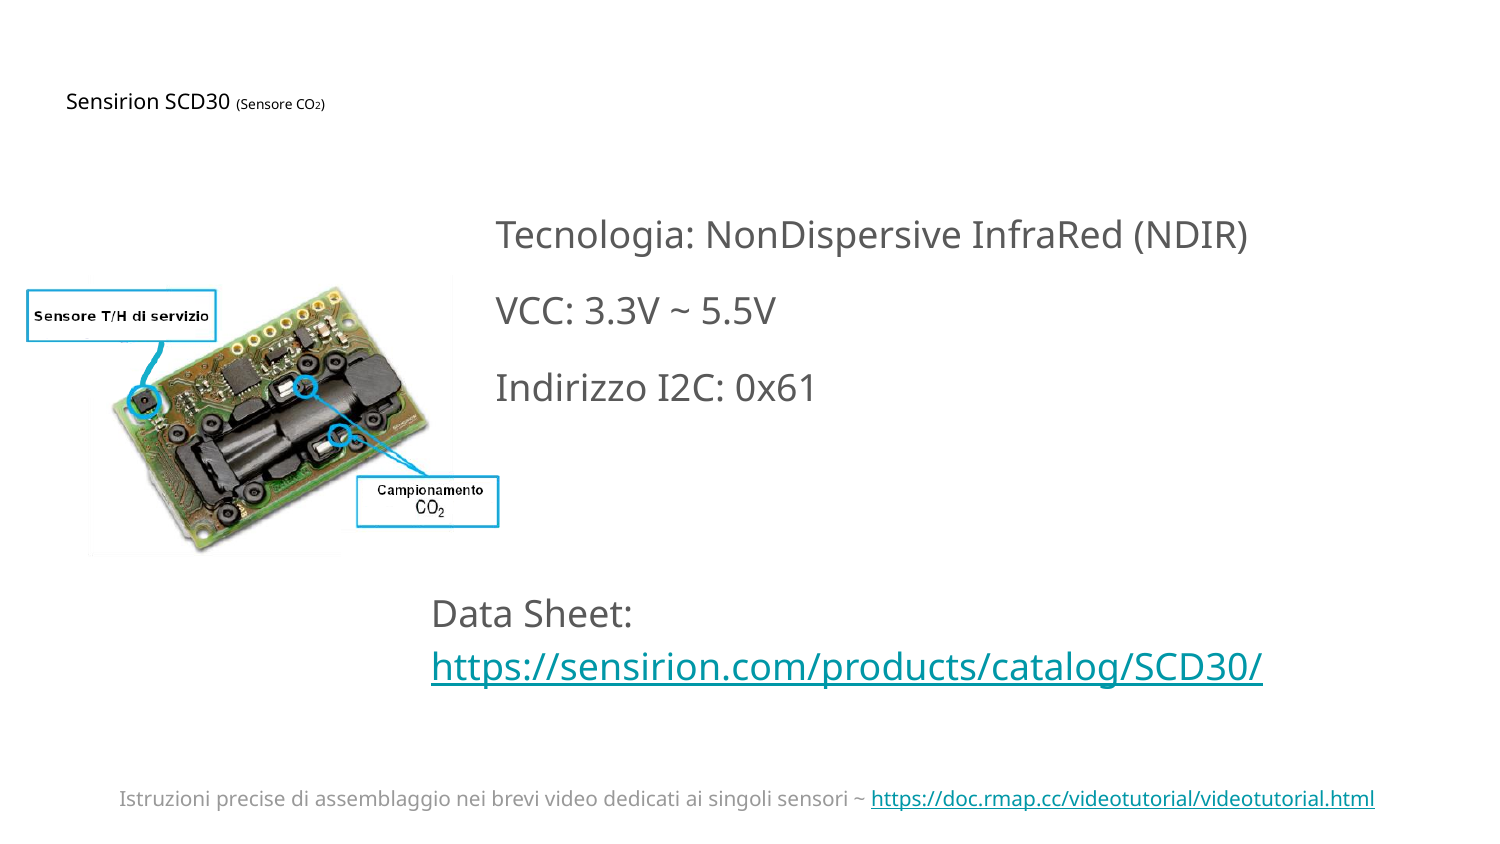

Sensirion SCD30 (Sensore CO2)
# Tecnologia: NonDispersive InfraRed (NDIR)
VCC: 3.3V ~ 5.5V
Indirizzo I2C: 0x61
Data Sheet: https://sensirion.com/products/catalog/SCD30/
Istruzioni precise di assemblaggio nei brevi video dedicati ai singoli sensori ~ https://doc.rmap.cc/videotutorial/videotutorial.html